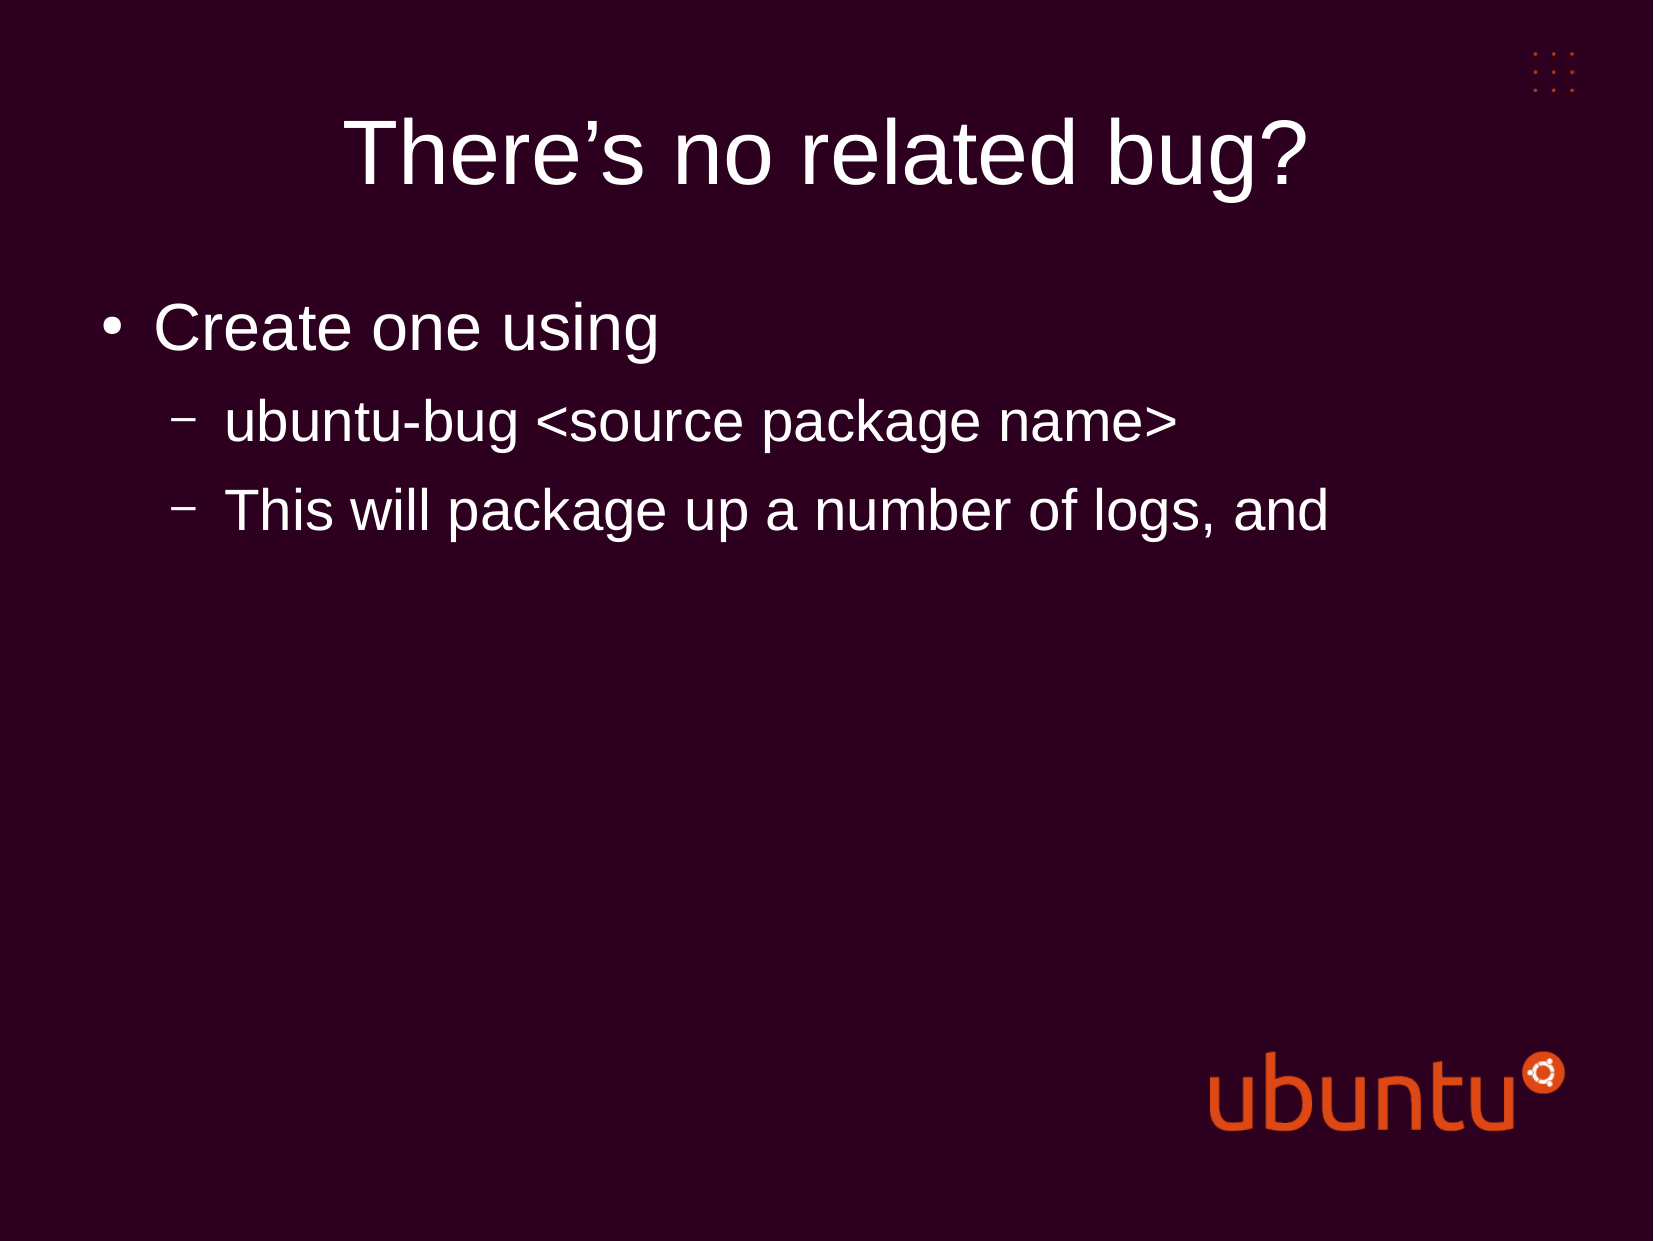

# There’s no related bug?
Create one using
ubuntu-bug <source package name>
This will package up a number of logs, and